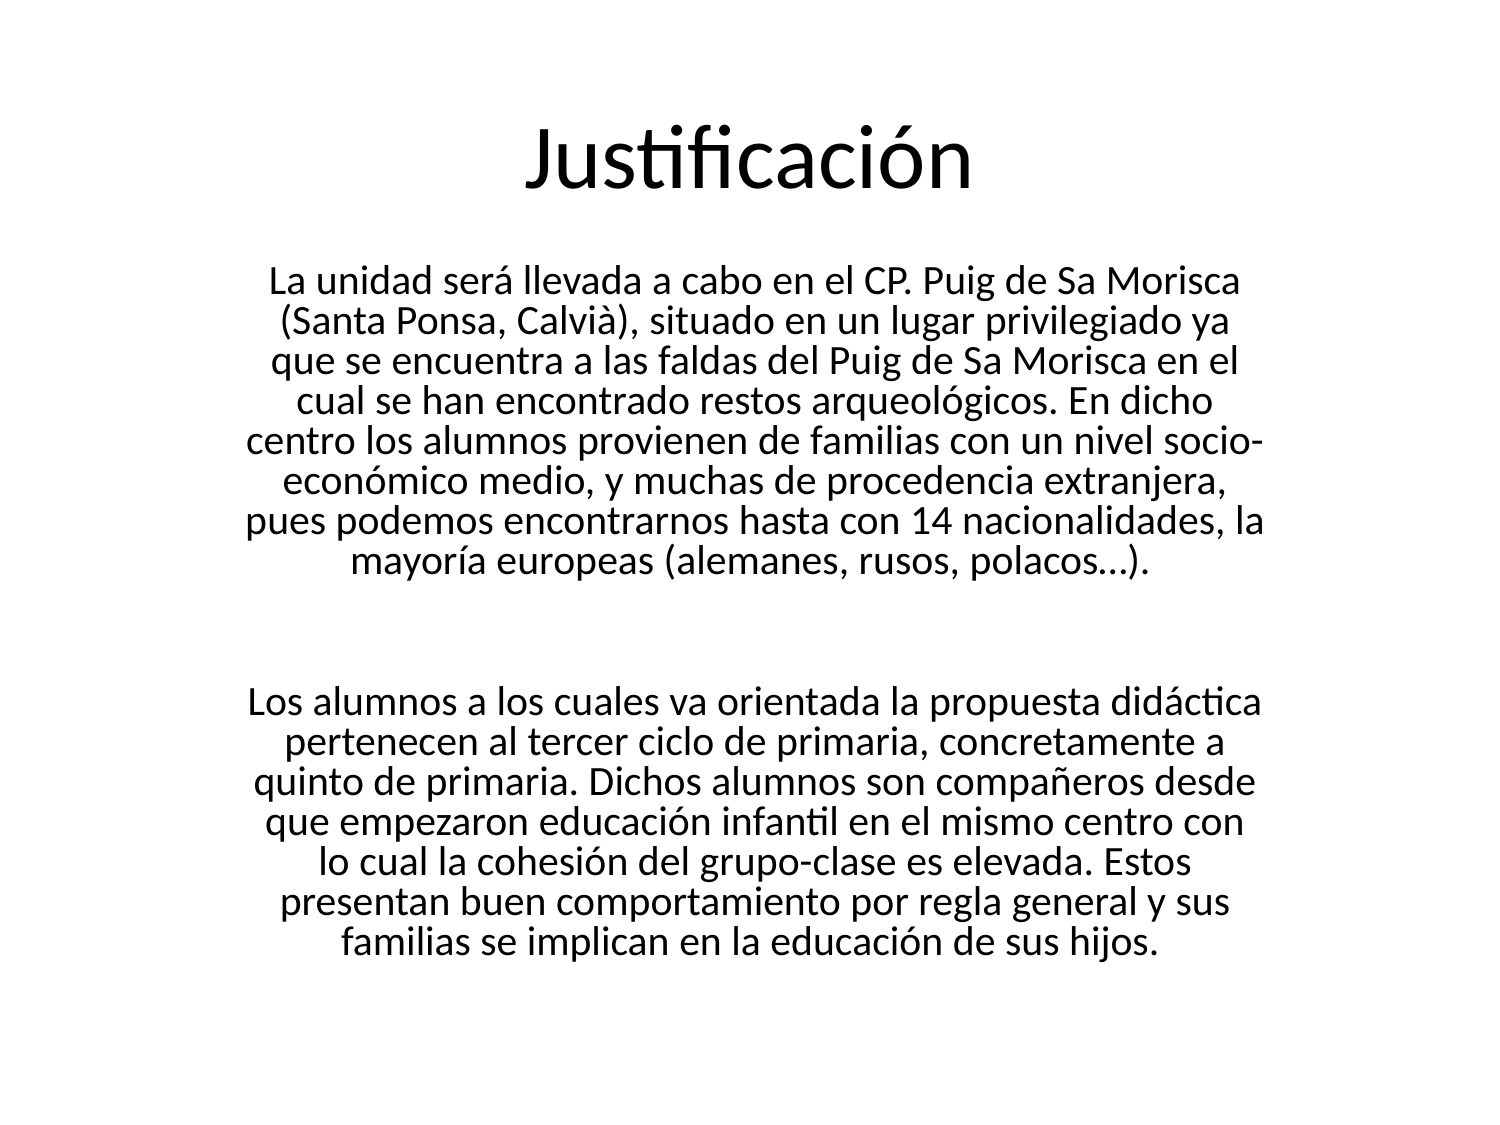

# Justificación
La unidad será llevada a cabo en el CP. Puig de Sa Morisca (Santa Ponsa, Calvià), situado en un lugar privilegiado ya que se encuentra a las faldas del Puig de Sa Morisca en el cual se han encontrado restos arqueológicos. En dicho centro los alumnos provienen de familias con un nivel socio-económico medio, y muchas de procedencia extranjera, pues podemos encontrarnos hasta con 14 nacionalidades, la mayoría europeas (alemanes, rusos, polacos…).
Los alumnos a los cuales va orientada la propuesta didáctica pertenecen al tercer ciclo de primaria, concretamente a quinto de primaria. Dichos alumnos son compañeros desde que empezaron educación infantil en el mismo centro con lo cual la cohesión del grupo-clase es elevada. Estos presentan buen comportamiento por regla general y sus familias se implican en la educación de sus hijos.